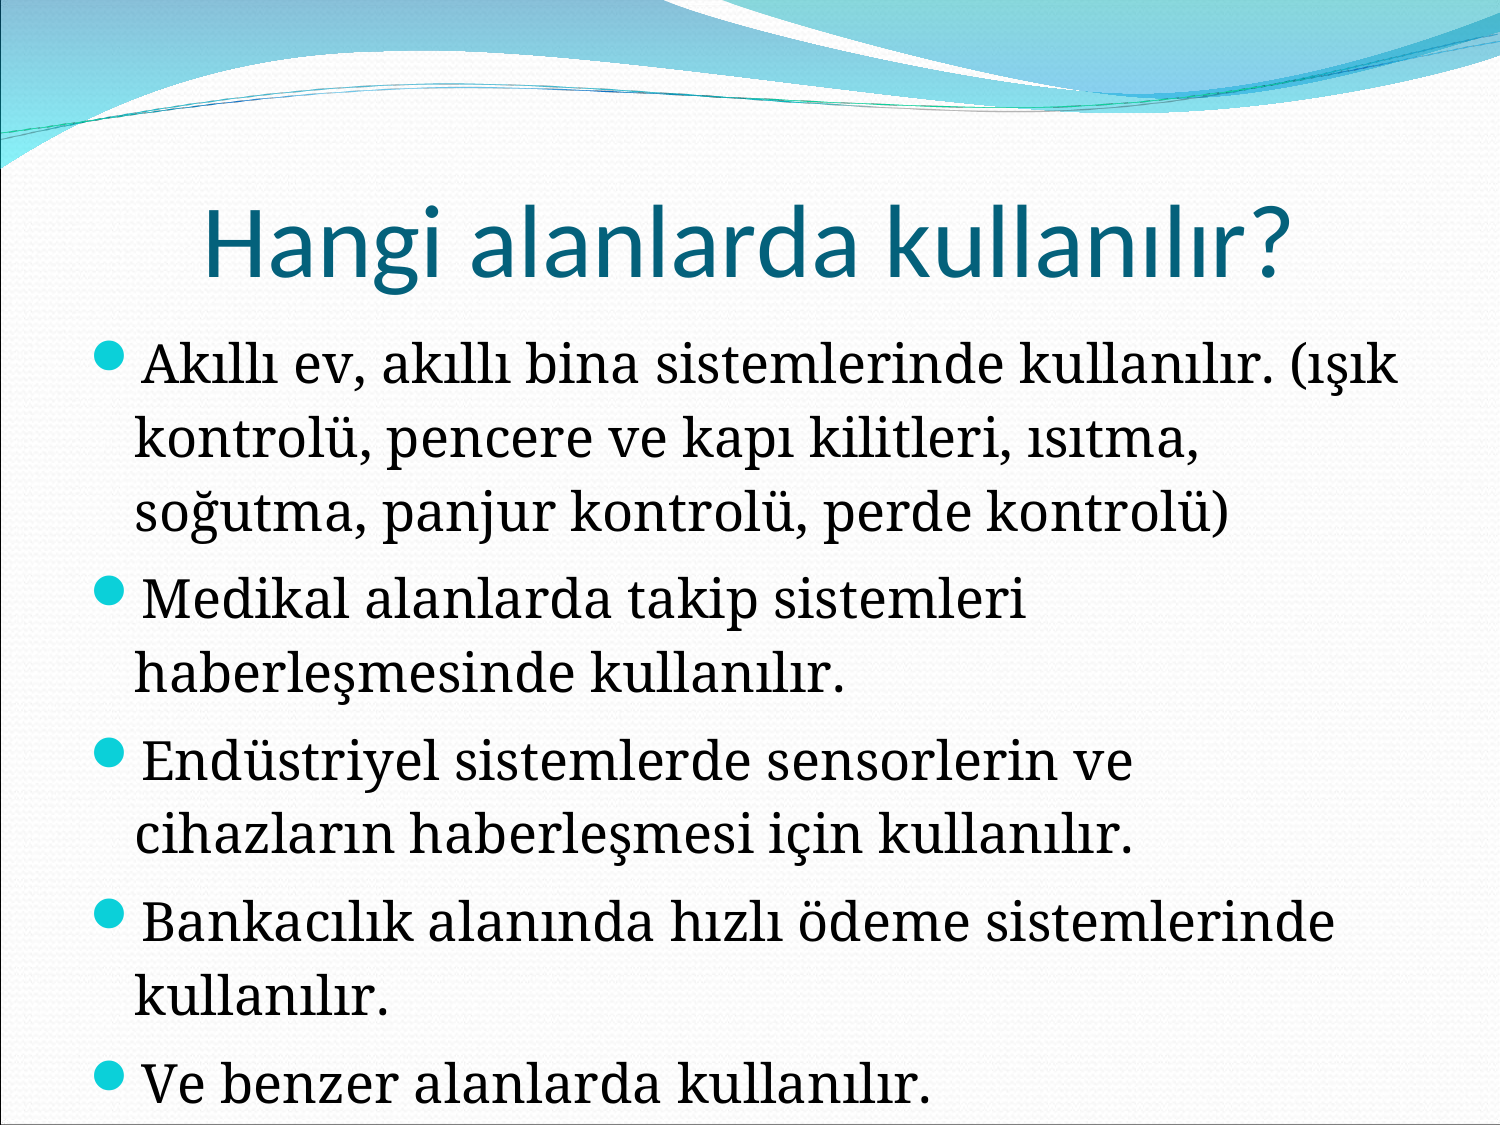

# Hangi alanlarda kullanılır?
Akıllı ev, akıllı bina sistemlerinde kullanılır. (ışık kontrolü, pencere ve kapı kilitleri, ısıtma, soğutma, panjur kontrolü, perde kontrolü)
Medikal alanlarda takip sistemleri haberleşmesinde kullanılır.
Endüstriyel sistemlerde sensorlerin ve cihazların haberleşmesi için kullanılır.
Bankacılık alanında hızlı ödeme sistemlerinde kullanılır.
Ve benzer alanlarda kullanılır.